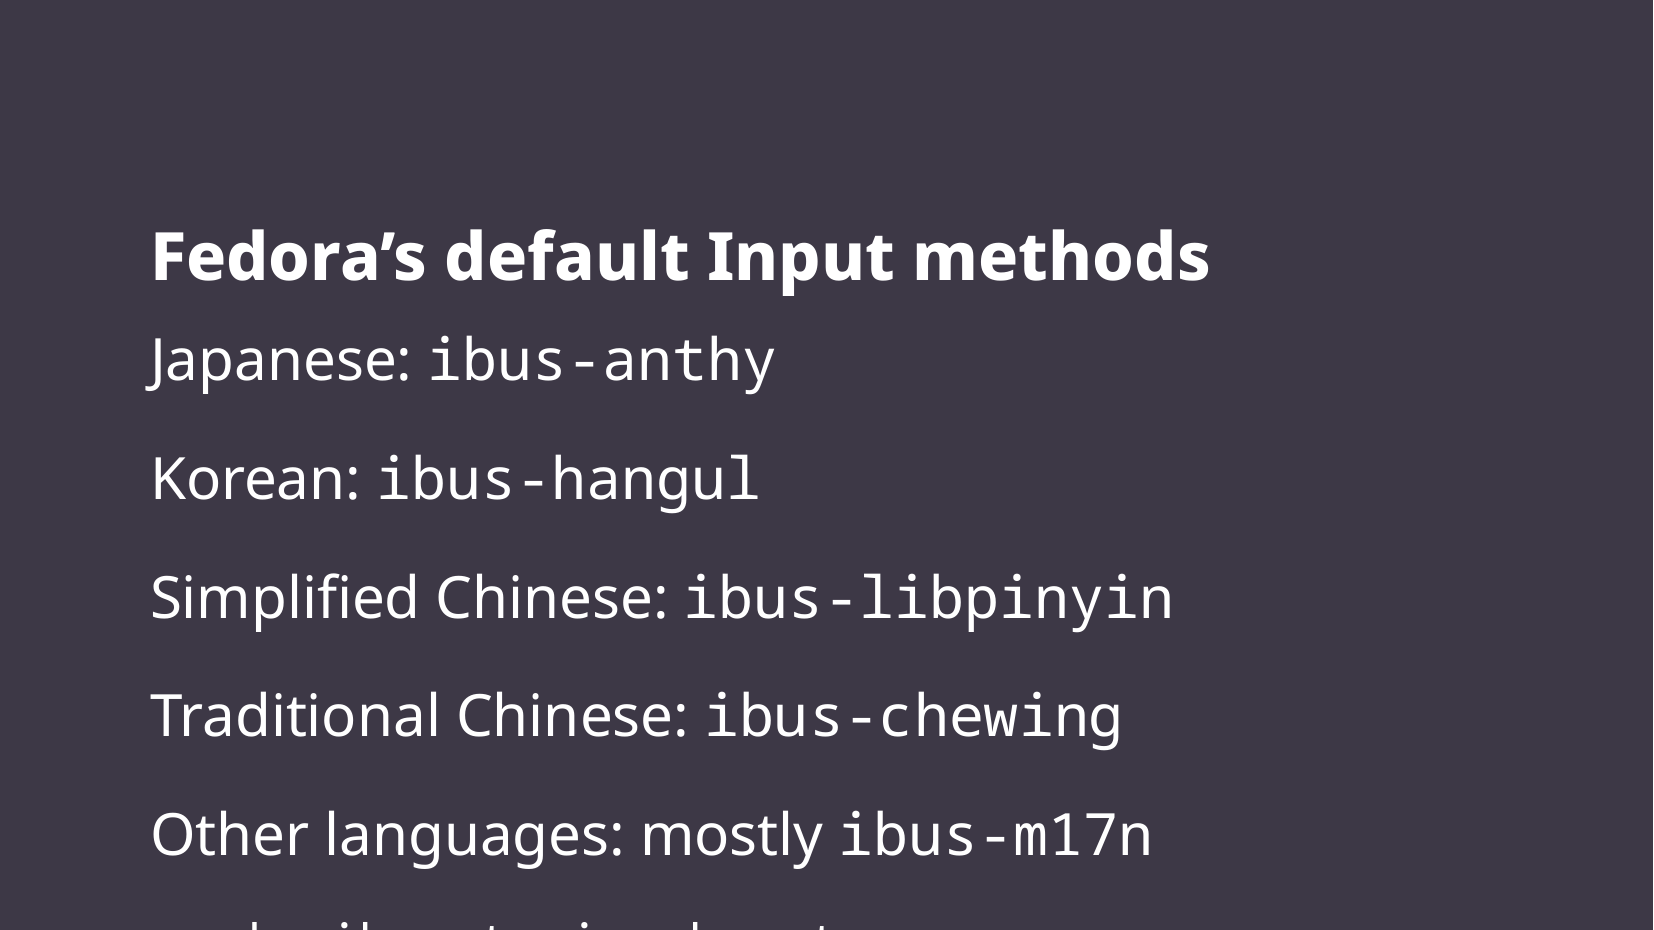

# Fedora’s default Input methods
Japanese: ibus-anthy
Korean: ibus-hangul
Simplified Chinese: ibus-libpinyin
Traditional Chinese: ibus-chewing
Other languages: mostly ibus-m17n
also ibus-typing-booster